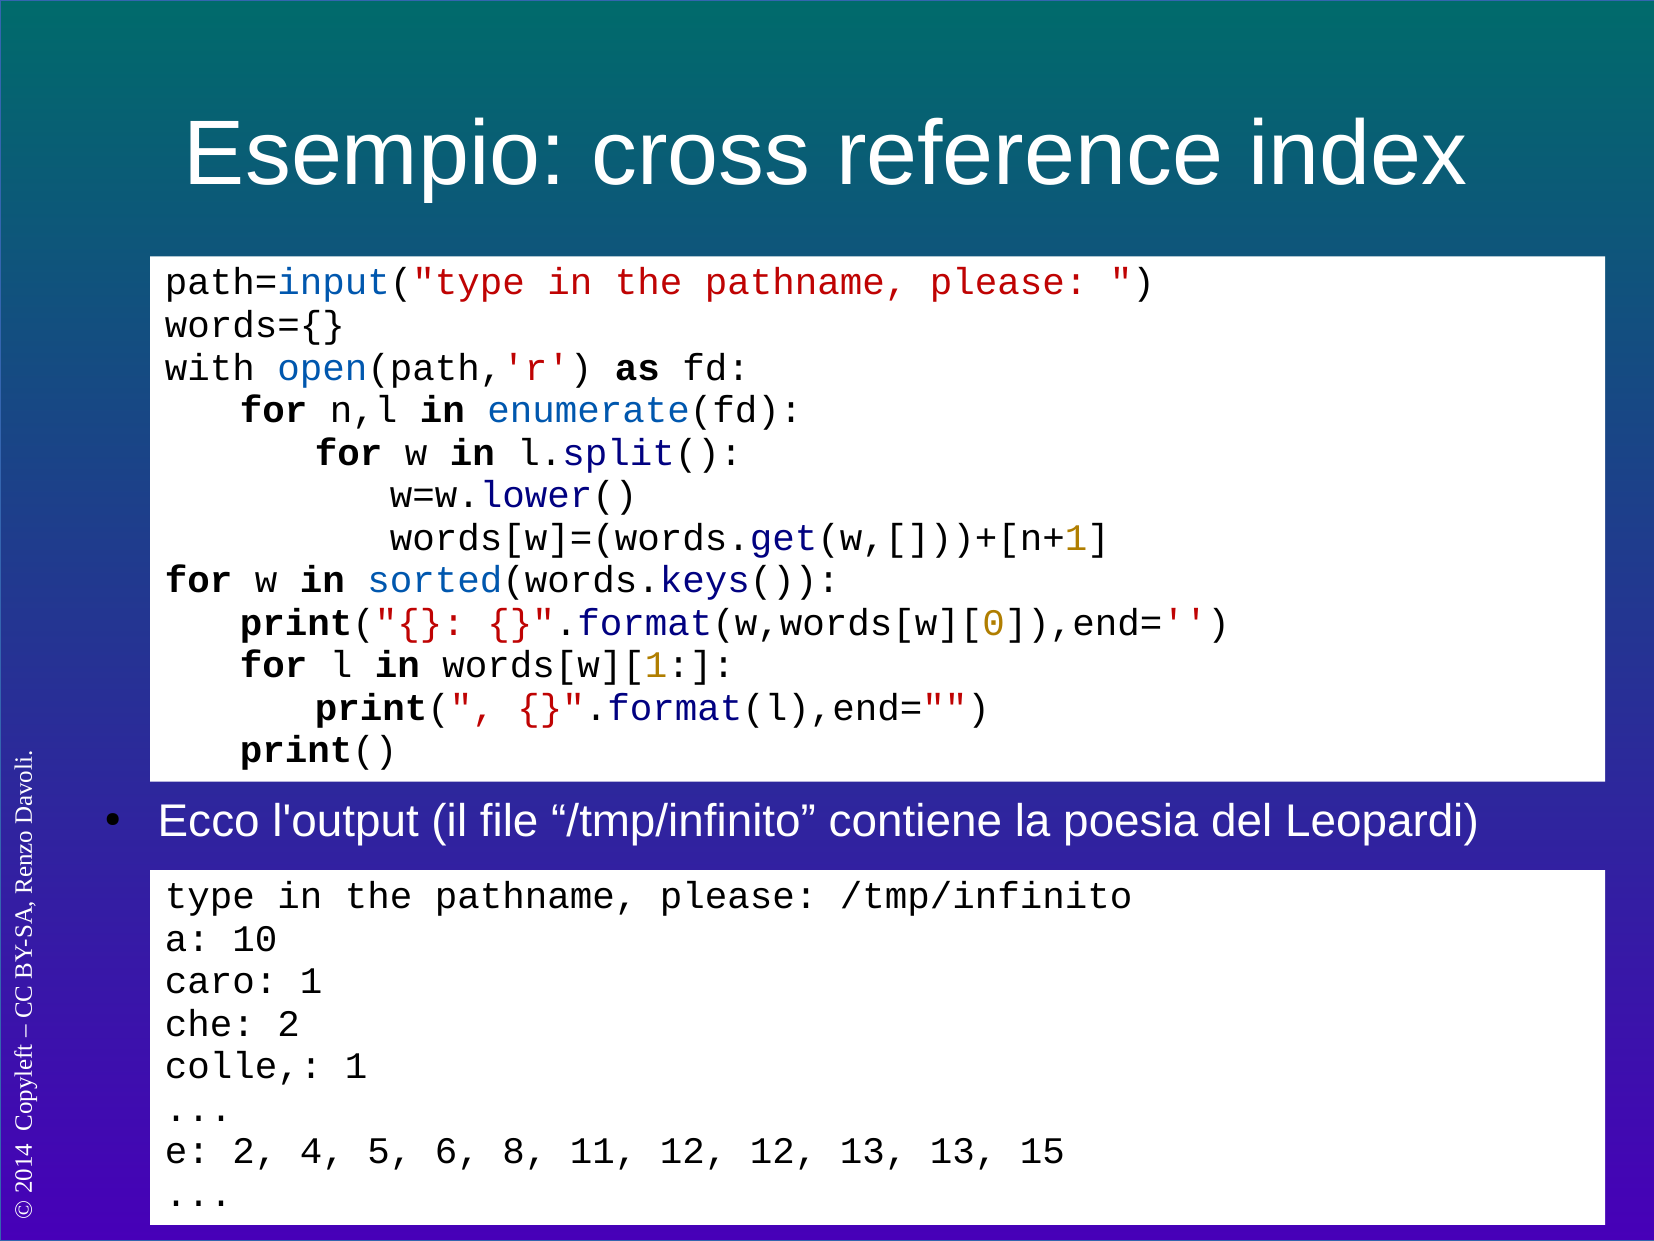

# Esempio: cross reference index
path=input("type in the pathname, please: ")
words={}
with open(path,'r') as fd:
	for n,l in enumerate(fd):
		for w in l.split():
			w=w.lower()
			words[w]=(words.get(w,[]))+[n+1]
for w in sorted(words.keys()):
	print("{}: {}".format(w,words[w][0]),end='')
	for l in words[w][1:]:
		print(", {}".format(l),end="")
	print()
Ecco l'output (il file “/tmp/infinito” contiene la poesia del Leopardi)
type in the pathname, please: /tmp/infinito
a: 10
caro: 1
che: 2
colle,: 1
...
e: 2, 4, 5, 6, 8, 11, 12, 12, 13, 13, 15
...